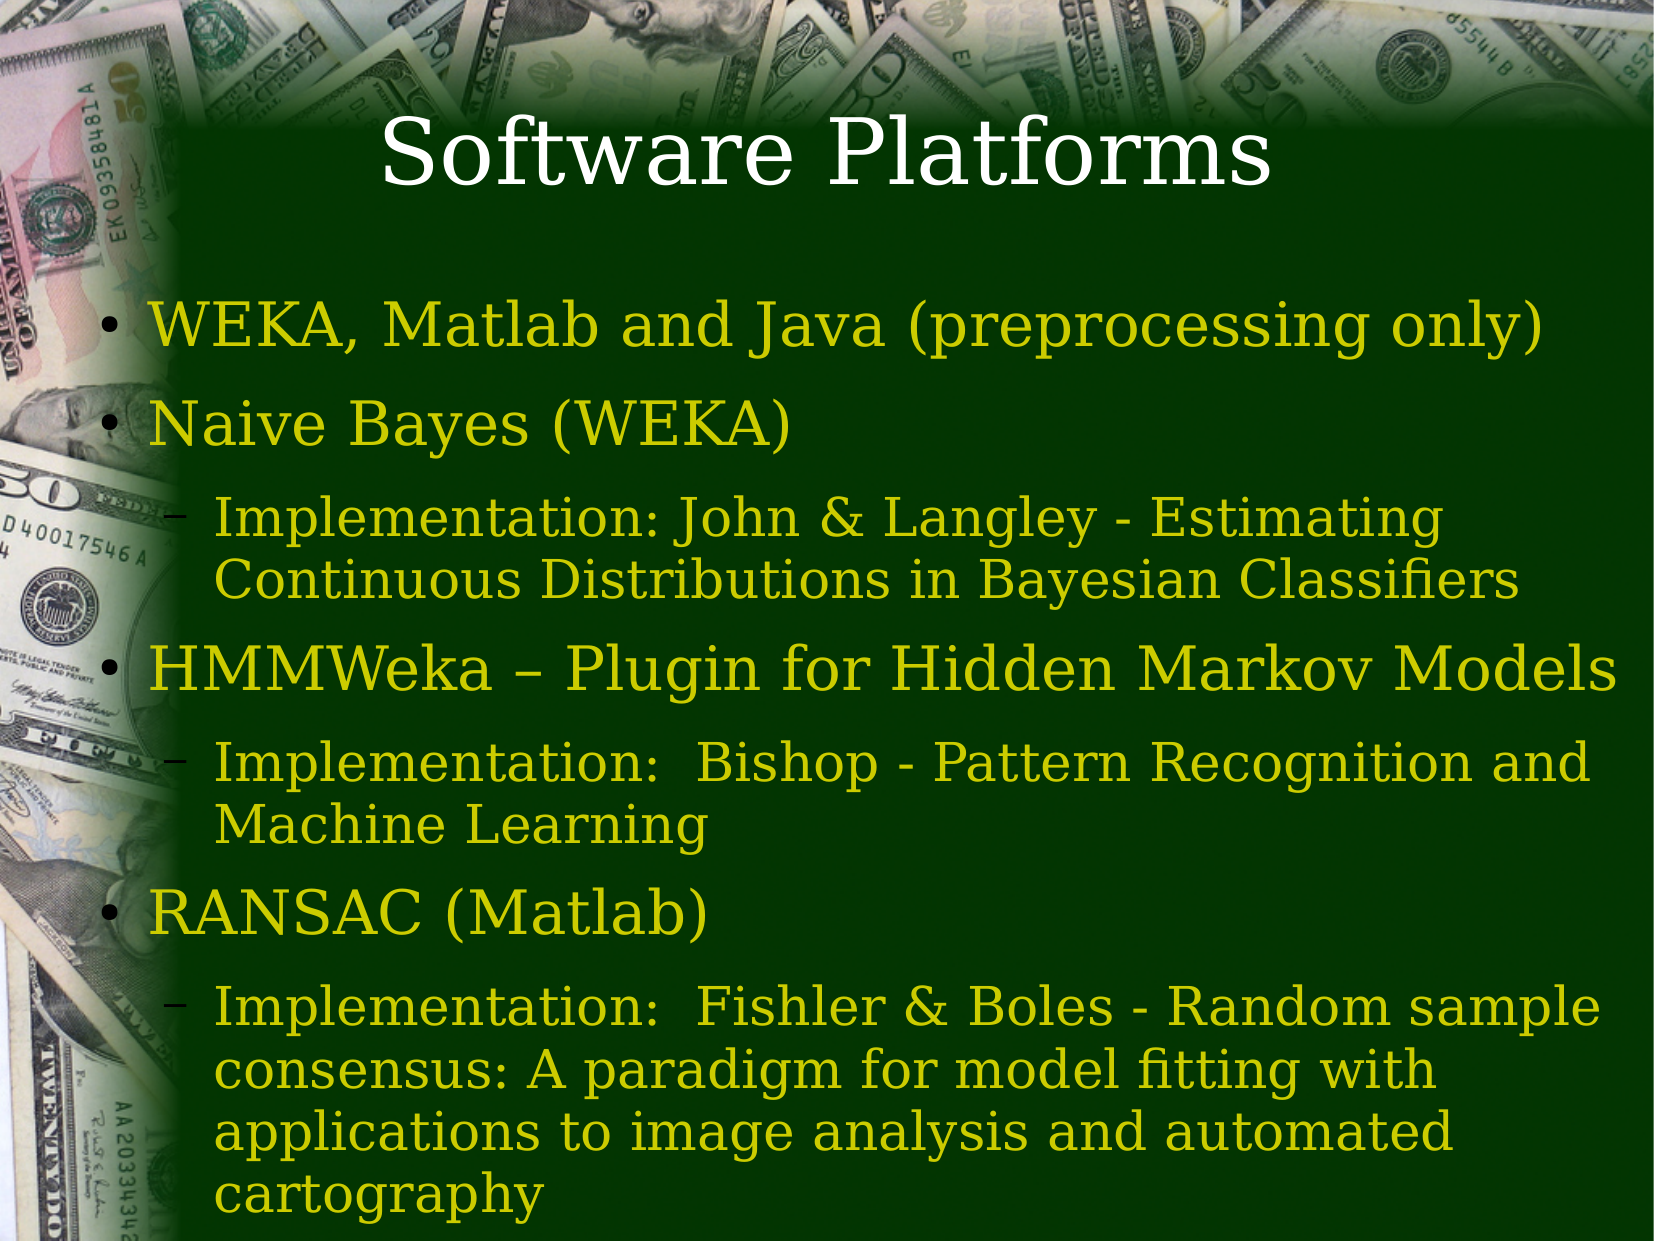

# Software Platforms
WEKA, Matlab and Java (preprocessing only)
Naive Bayes (WEKA)
Implementation: John & Langley - Estimating Continuous Distributions in Bayesian Classifiers
HMMWeka – Plugin for Hidden Markov Models
Implementation: Bishop - Pattern Recognition and Machine Learning
RANSAC (Matlab)
Implementation: Fishler & Boles - Random sample consensus: A paradigm for model fitting with applications to image analysis and automated cartography